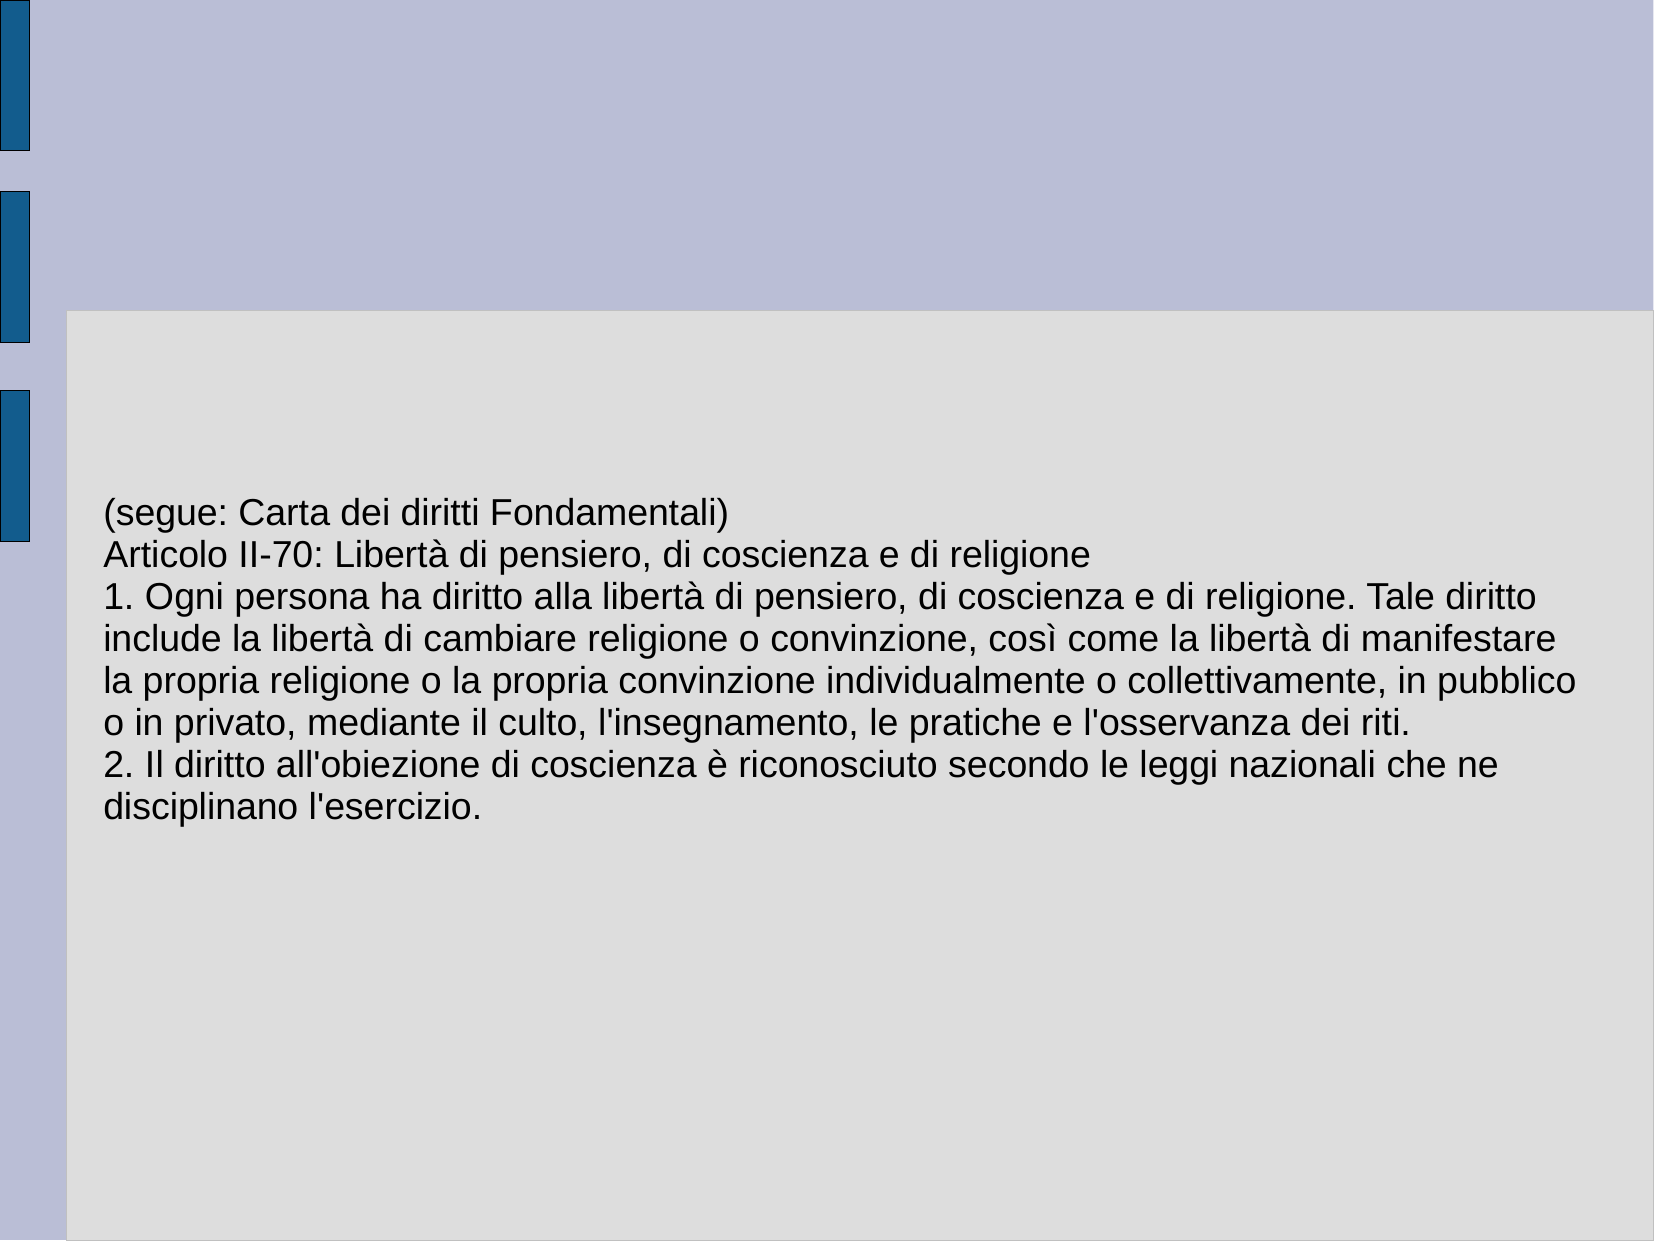

(segue: Carta dei diritti Fondamentali)
Articolo II-70: Libertà di pensiero, di coscienza e di religione
1. Ogni persona ha diritto alla libertà di pensiero, di coscienza e di religione. Tale diritto
include la libertà di cambiare religione o convinzione, così come la libertà di manifestare la propria religione o la propria convinzione individualmente o collettivamente, in pubblico o in privato, mediante il culto, l'insegnamento, le pratiche e l'osservanza dei riti.
2. Il diritto all'obiezione di coscienza è riconosciuto secondo le leggi nazionali che ne disciplinano l'esercizio.